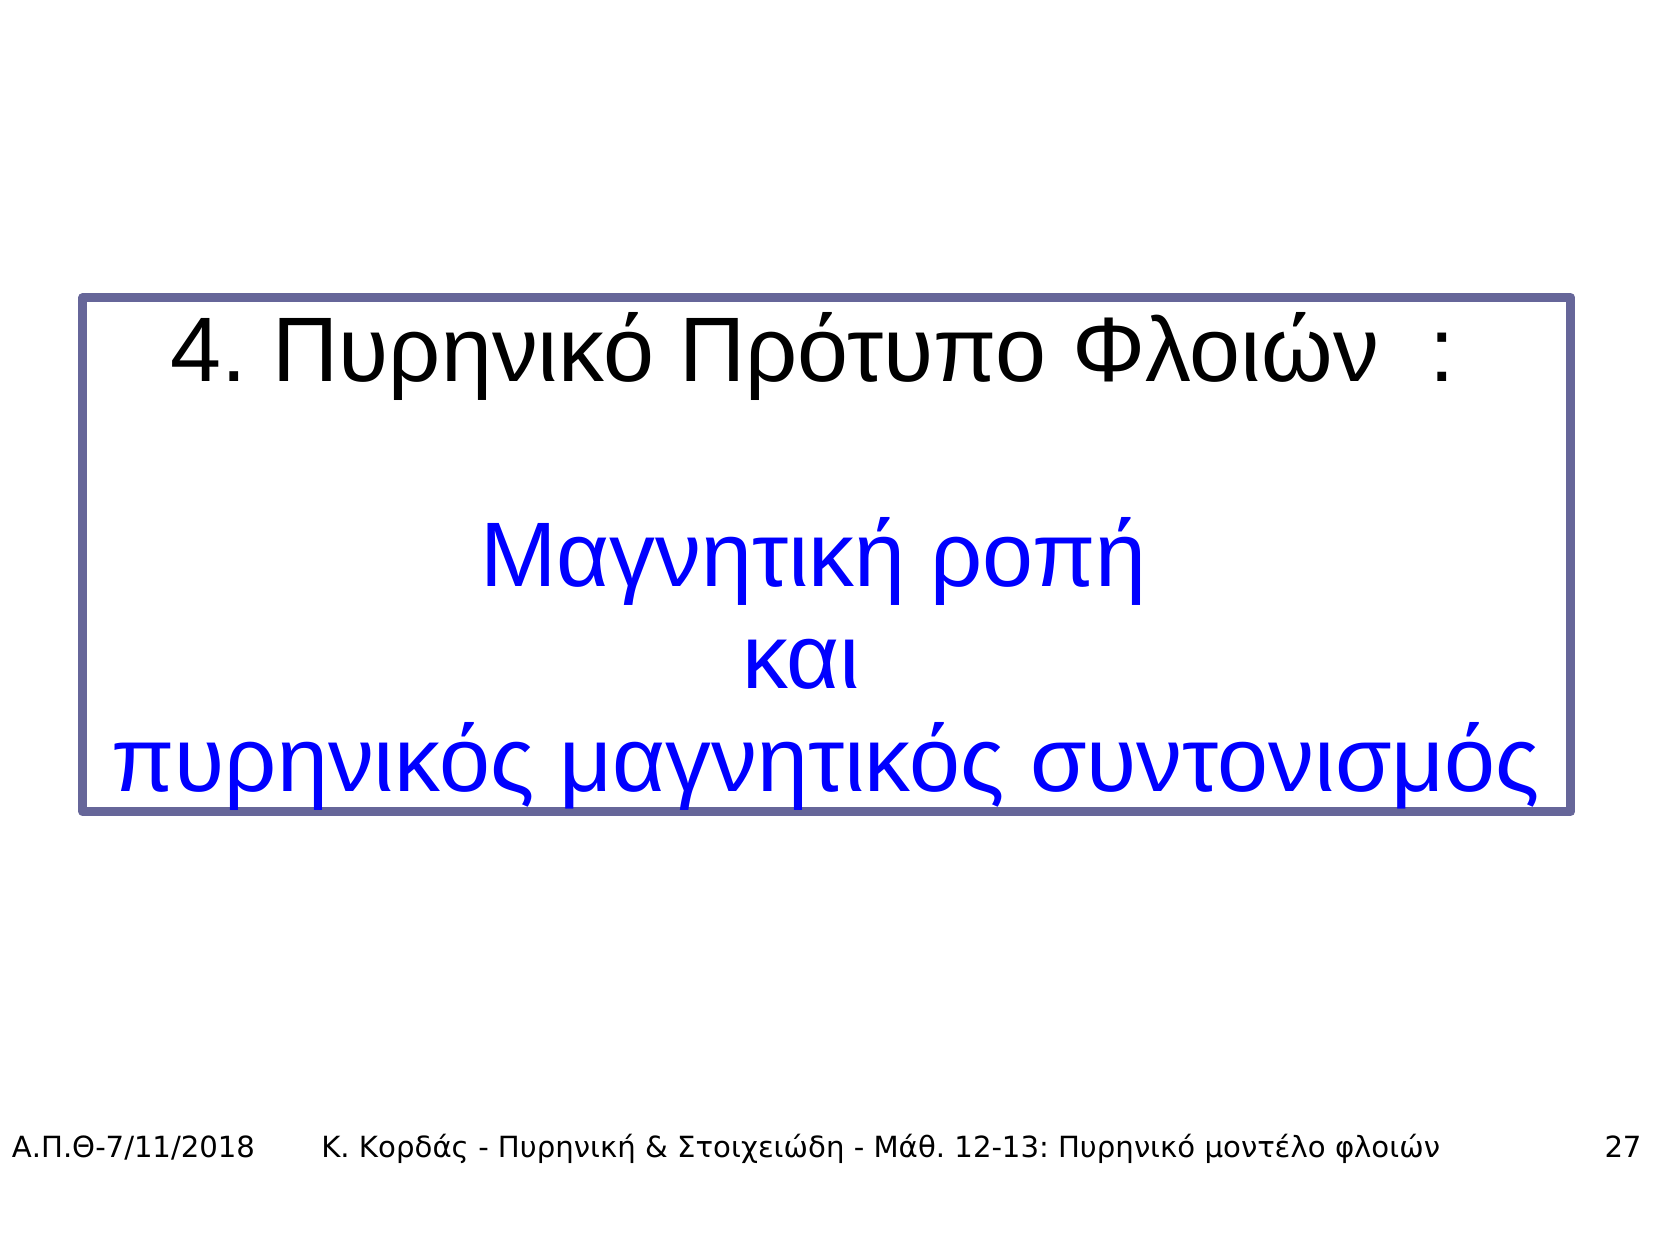

# 4. Πυρηνικό Πρότυπο Φλοιών : Μαγνητική ροπή και πυρηνικός μαγνητικός συντονισμός
Α.Π.Θ-7/11/2018
Κ. Κορδάς - Πυρηνική & Στοιχειώδη - Μάθ. 12-13: Πυρηνικό μοντέλο φλοιών
27